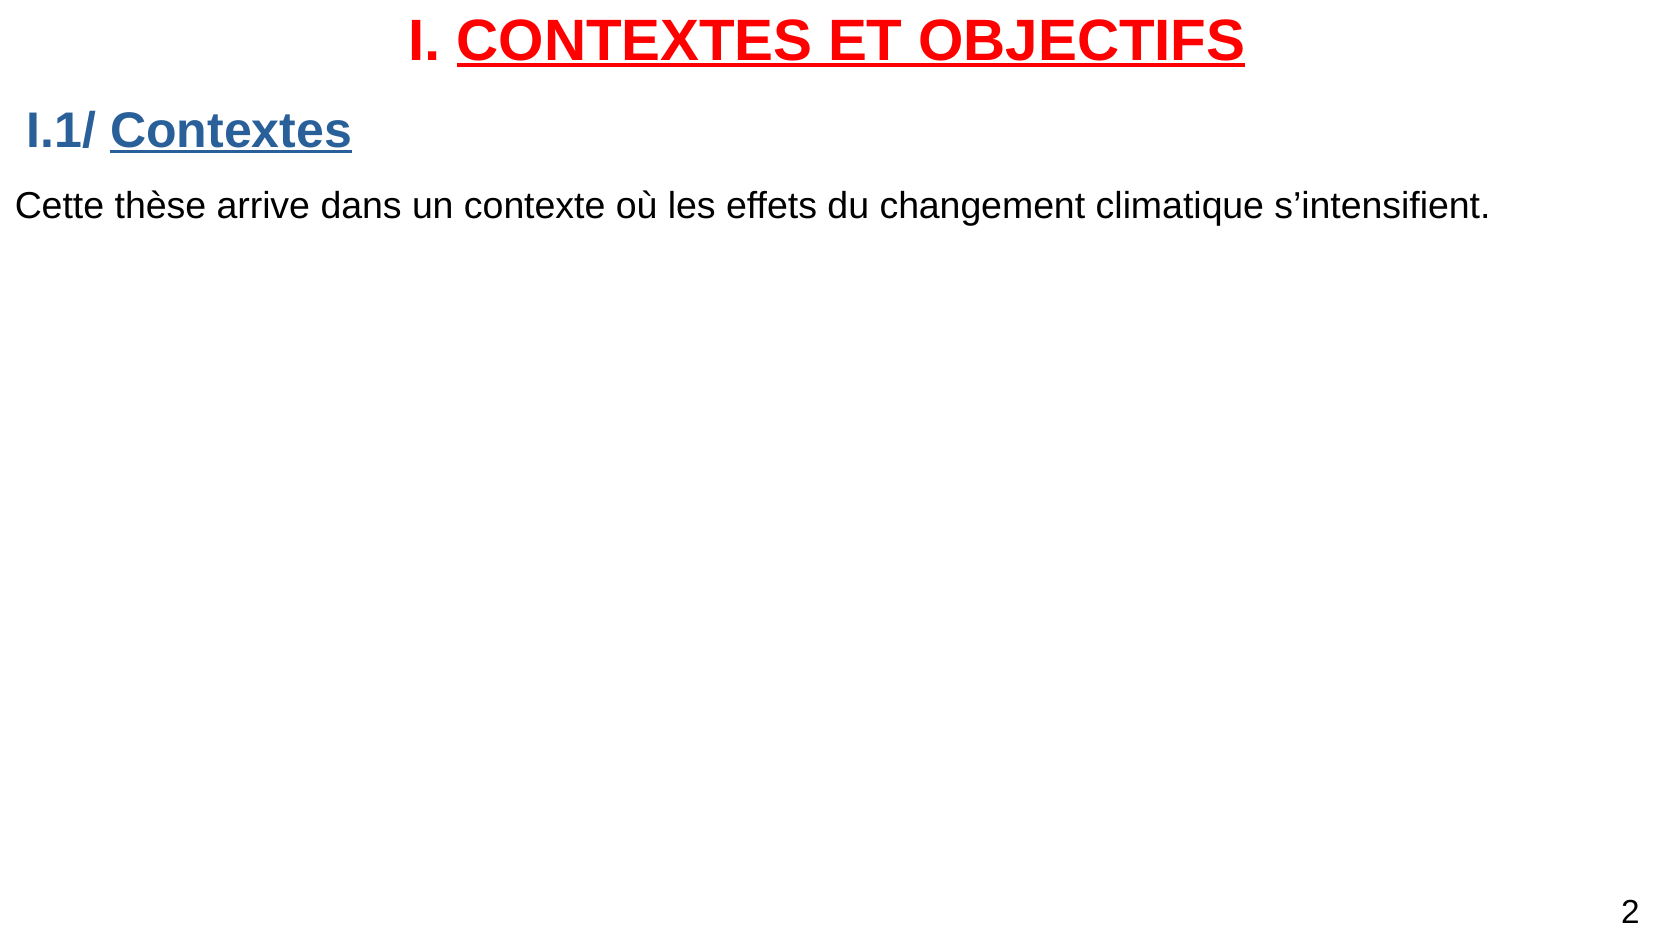

I. CONTEXTES ET OBJECTIFS
I.1/ Contextes
Cette thèse arrive dans un contexte où les effets du changement climatique s’intensifient.
2